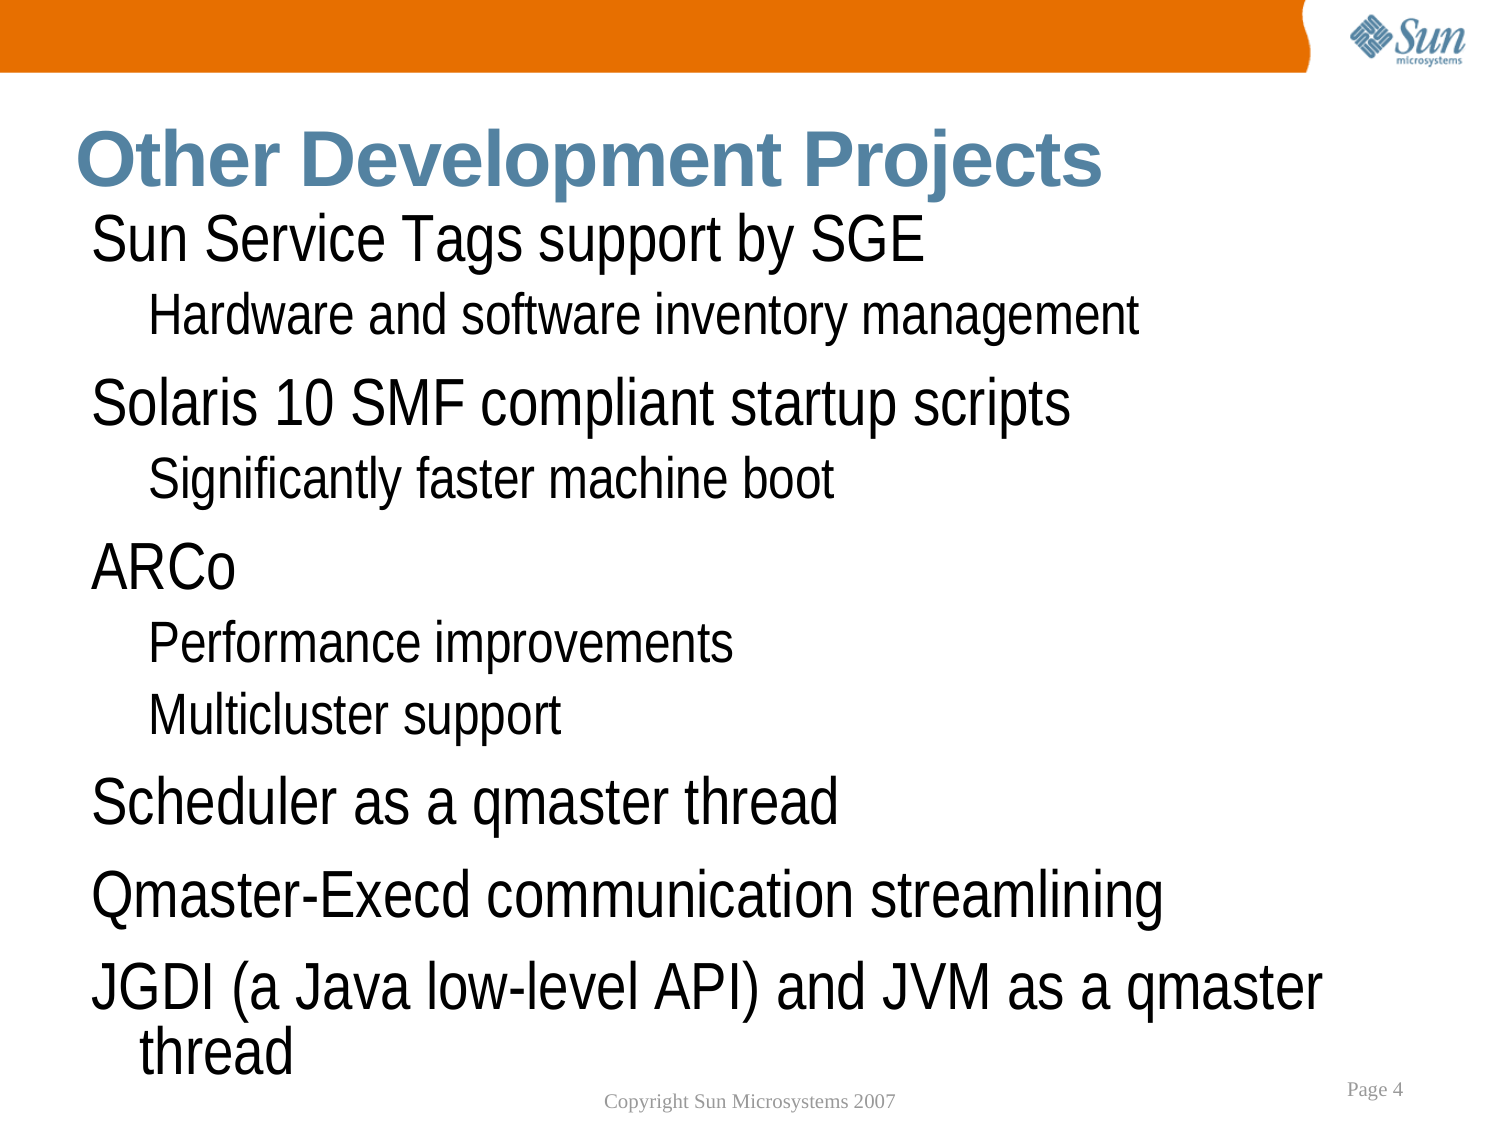

# Other Development Projects
Sun Service Tags support by SGE
Hardware and software inventory management
Solaris 10 SMF compliant startup scripts
Significantly faster machine boot
ARCo
Performance improvements
Multicluster support
Scheduler as a qmaster thread
Qmaster-Execd communication streamlining
JGDI (a Java low-level API) and JVM as a qmaster thread